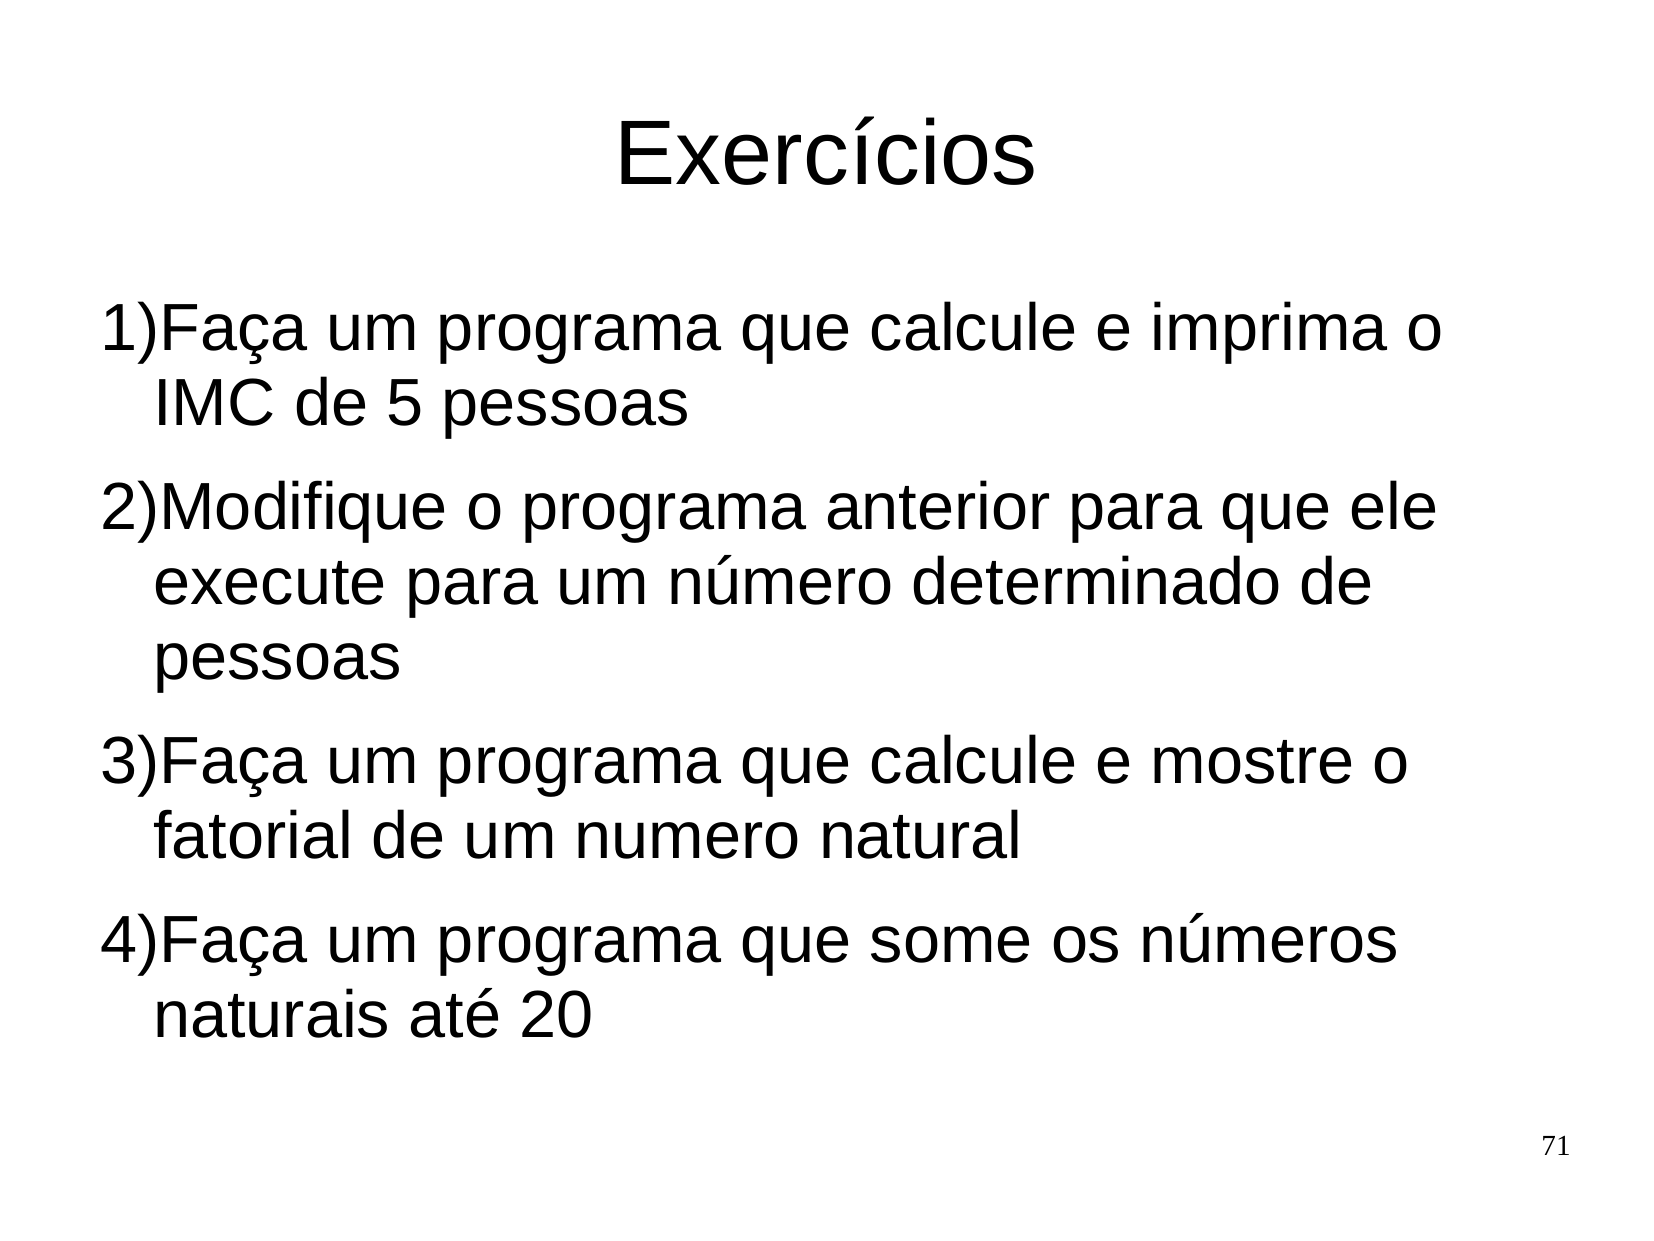

# Exercícios
Faça um programa que calcule e imprima o IMC de 5 pessoas
Modifique o programa anterior para que ele execute para um número determinado de pessoas
Faça um programa que calcule e mostre o fatorial de um numero natural
Faça um programa que some os números naturais até 20
71